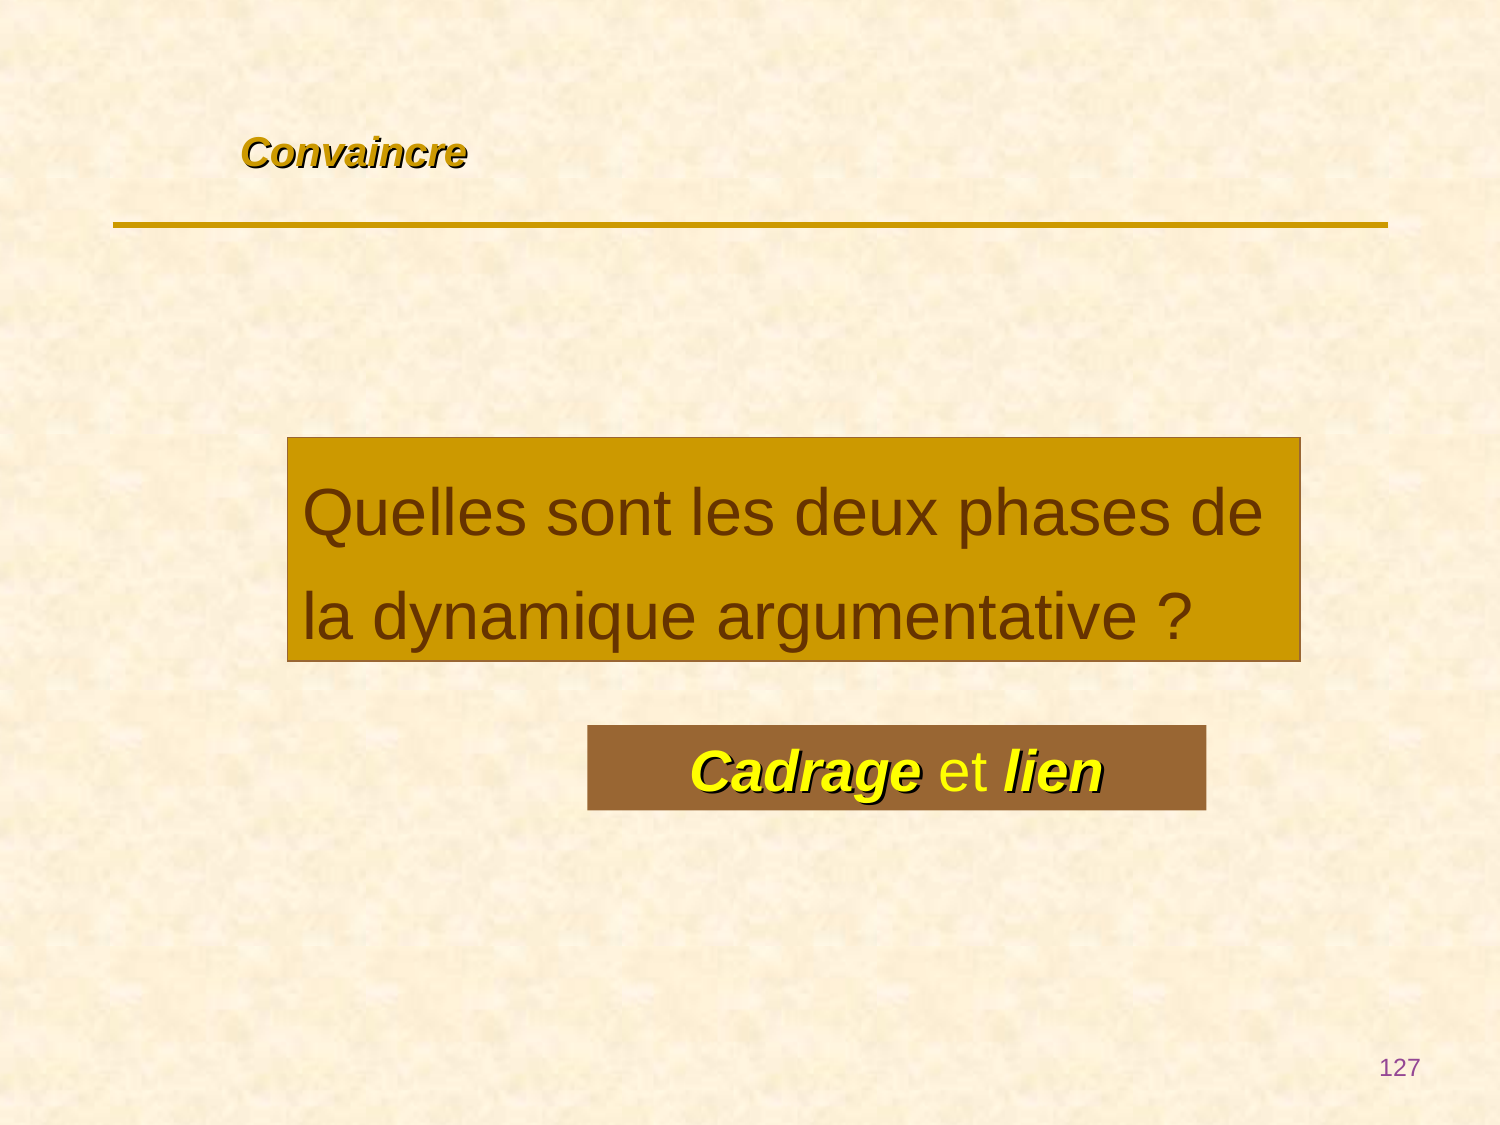

Convaincre
Quelles sont les deux phases de la dynamique argumentative ?
Cadrage et lien
127